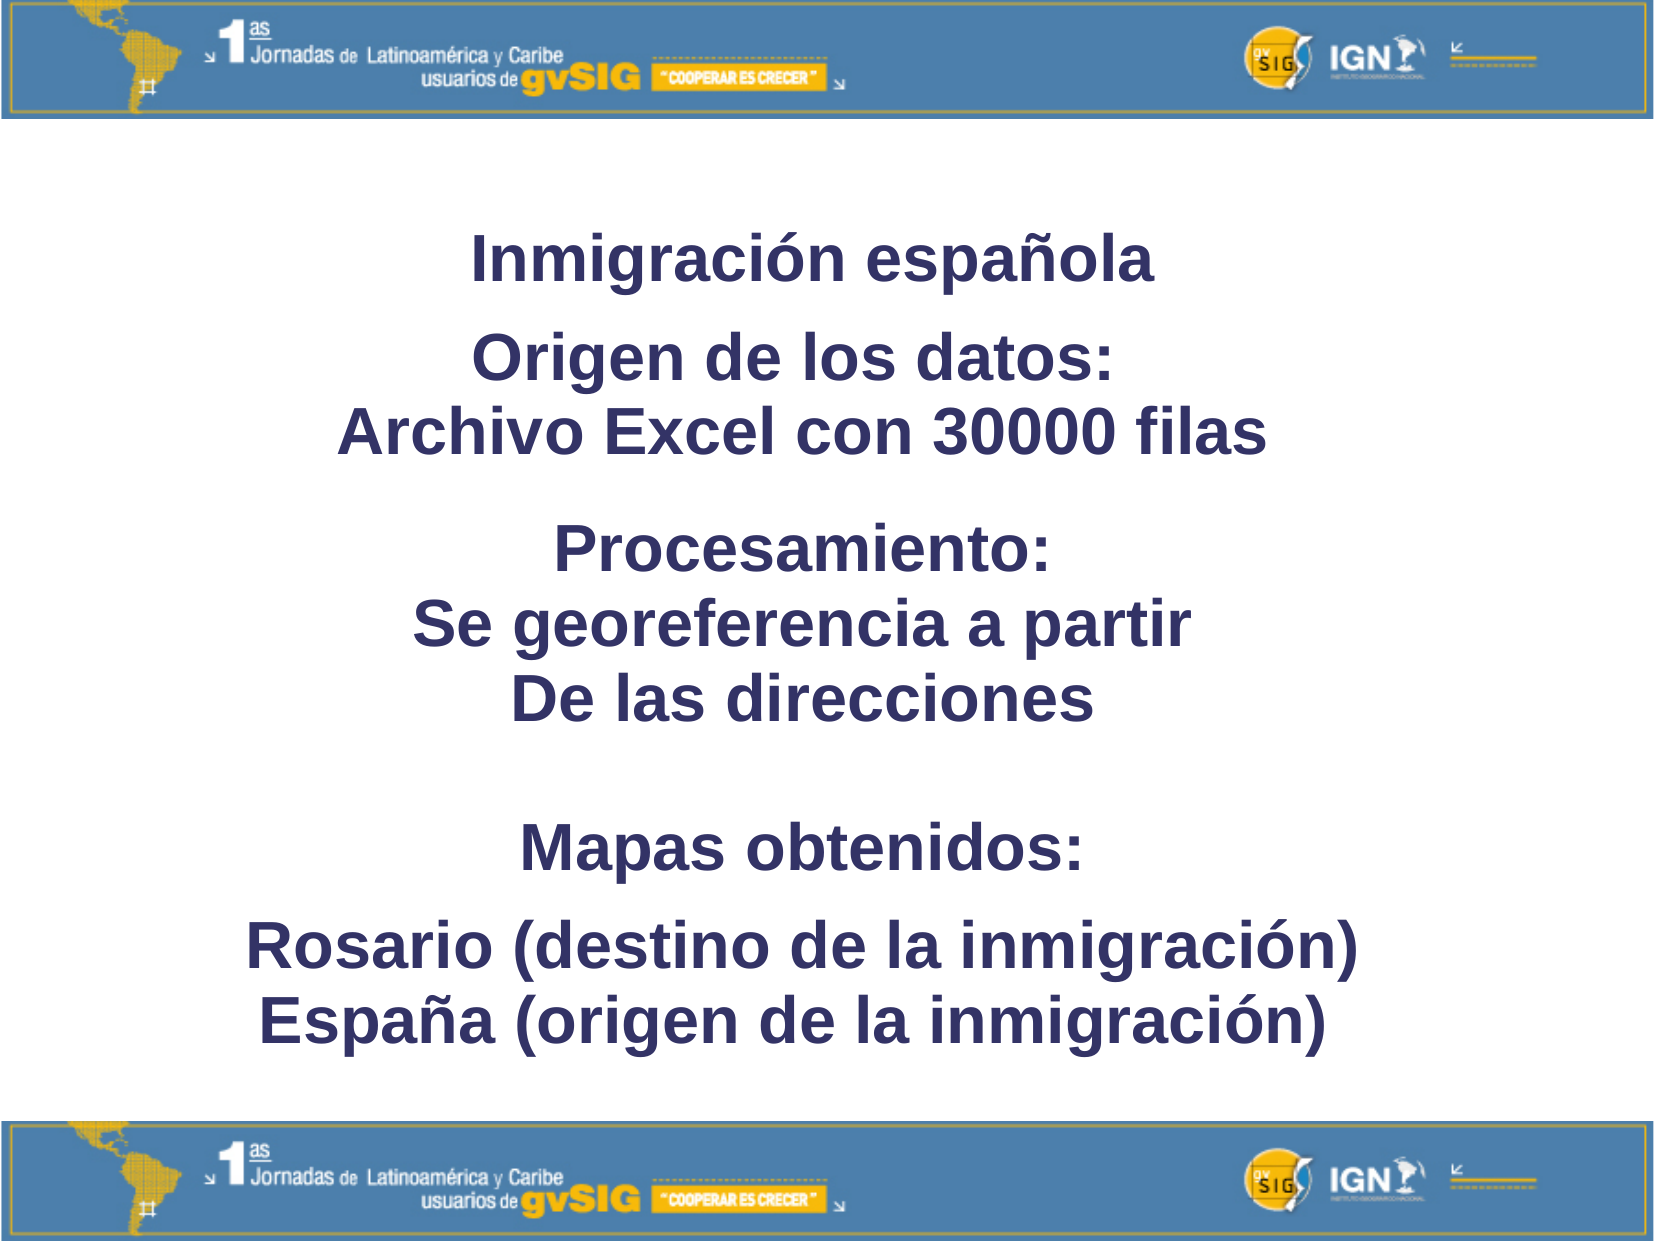

Inmigración española
Origen de los datos:
Archivo Excel con 30000 filas
Procesamiento:
Se georeferencia a partir
De las direcciones
Mapas obtenidos:
Rosario (destino de la inmigración)
España (origen de la inmigración)